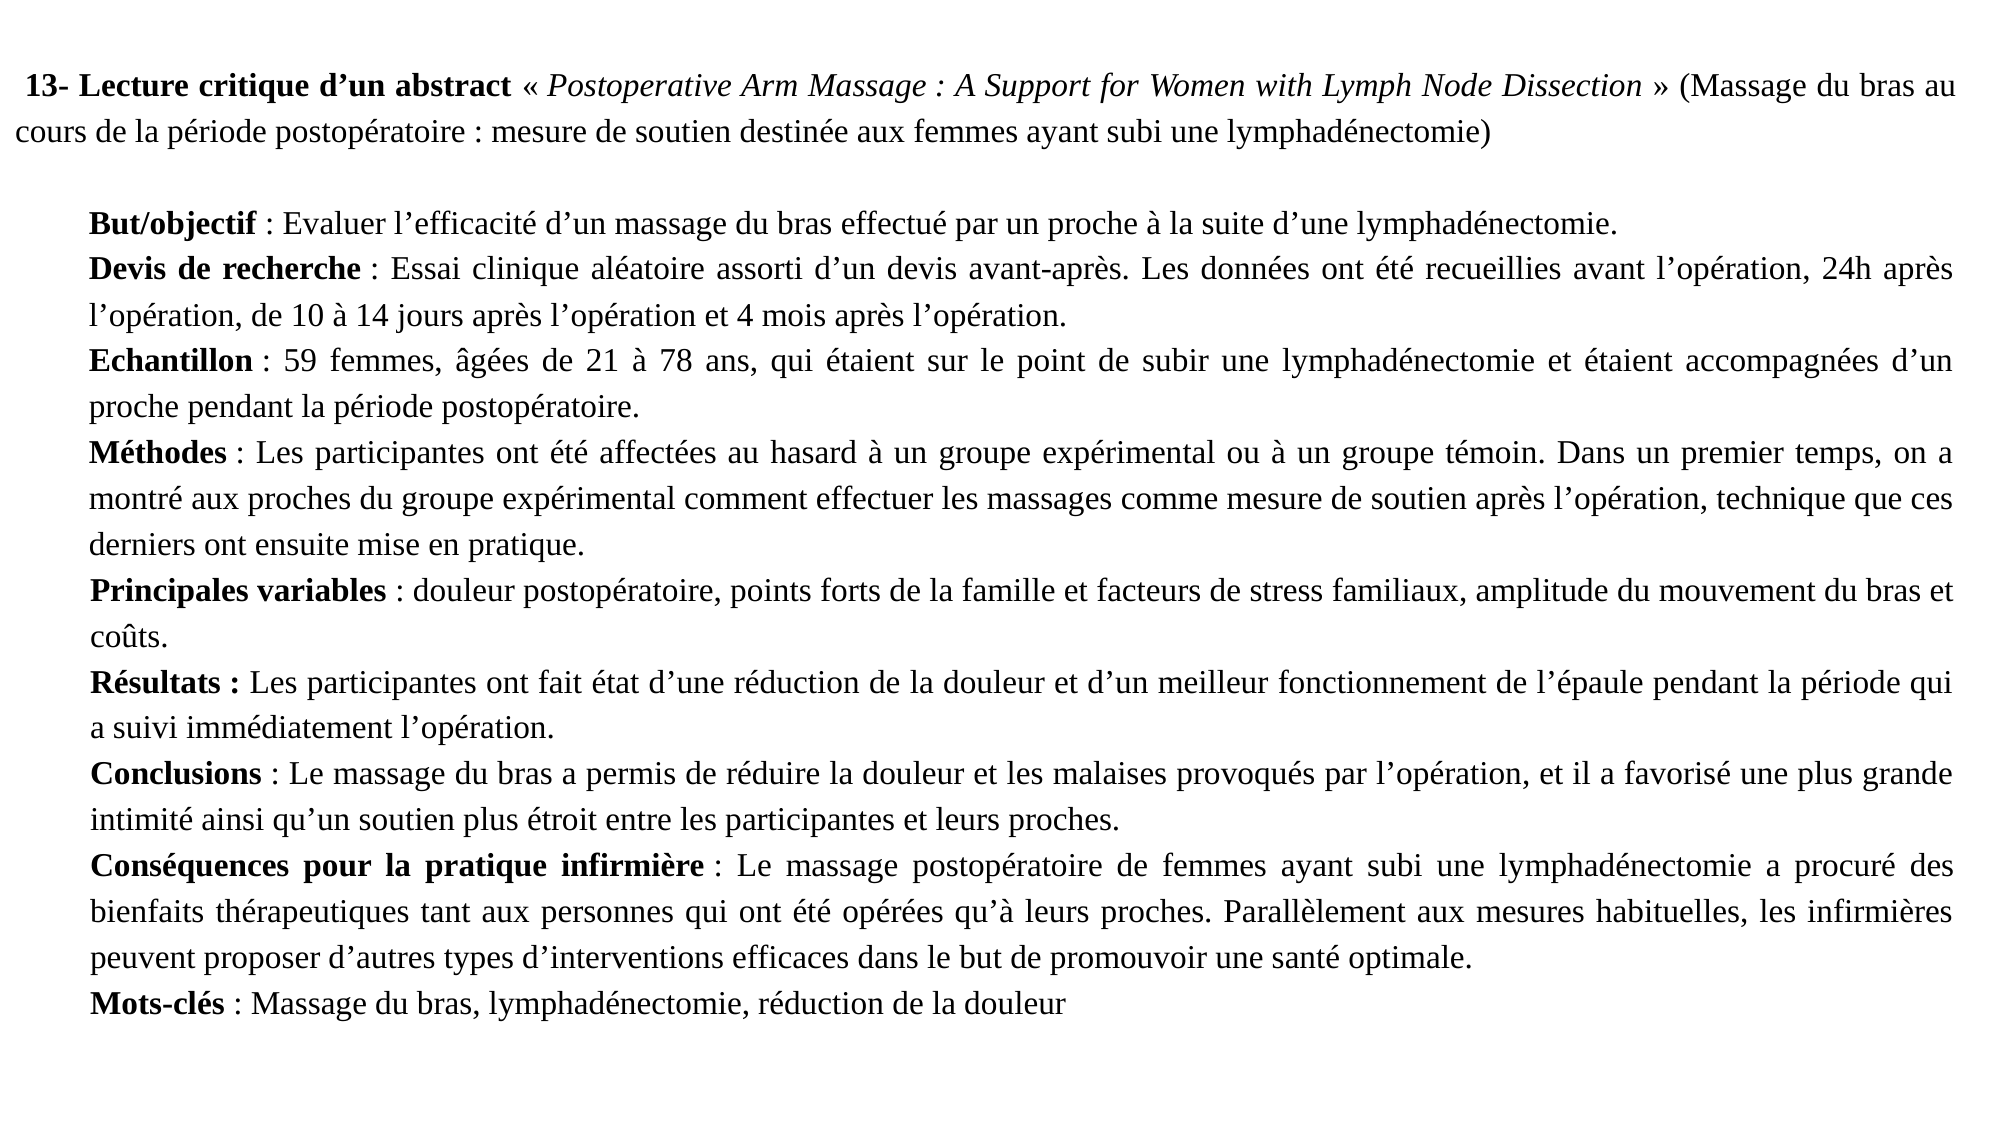

13- Lecture critique d’un abstract « Postoperative Arm Massage : A Support for Women with Lymph Node Dissection » (Massage du bras au cours de la période postopératoire : mesure de soutien destinée aux femmes ayant subi une lymphadénectomie)
But/objectif : Evaluer l’efficacité d’un massage du bras effectué par un proche à la suite d’une lymphadénectomie.
Devis de recherche : Essai clinique aléatoire assorti d’un devis avant-après. Les données ont été recueillies avant l’opération, 24h après l’opération, de 10 à 14 jours après l’opération et 4 mois après l’opération.
Echantillon : 59 femmes, âgées de 21 à 78 ans, qui étaient sur le point de subir une lymphadénectomie et étaient accompagnées d’un proche pendant la période postopératoire.
Méthodes : Les participantes ont été affectées au hasard à un groupe expérimental ou à un groupe témoin. Dans un premier temps, on a montré aux proches du groupe expérimental comment effectuer les massages comme mesure de soutien après l’opération, technique que ces derniers ont ensuite mise en pratique.
Principales variables : douleur postopératoire, points forts de la famille et facteurs de stress familiaux, amplitude du mouvement du bras et coûts.
Résultats : Les participantes ont fait état d’une réduction de la douleur et d’un meilleur fonctionnement de l’épaule pendant la période qui a suivi immédiatement l’opération.
Conclusions : Le massage du bras a permis de réduire la douleur et les malaises provoqués par l’opération, et il a favorisé une plus grande intimité ainsi qu’un soutien plus étroit entre les participantes et leurs proches.
Conséquences pour la pratique infirmière : Le massage postopératoire de femmes ayant subi une lymphadénectomie a procuré des bienfaits thérapeutiques tant aux personnes qui ont été opérées qu’à leurs proches. Parallèlement aux mesures habituelles, les infirmières peuvent proposer d’autres types d’interventions efficaces dans le but de promouvoir une santé optimale.
Mots-clés : Massage du bras, lymphadénectomie, réduction de la douleur